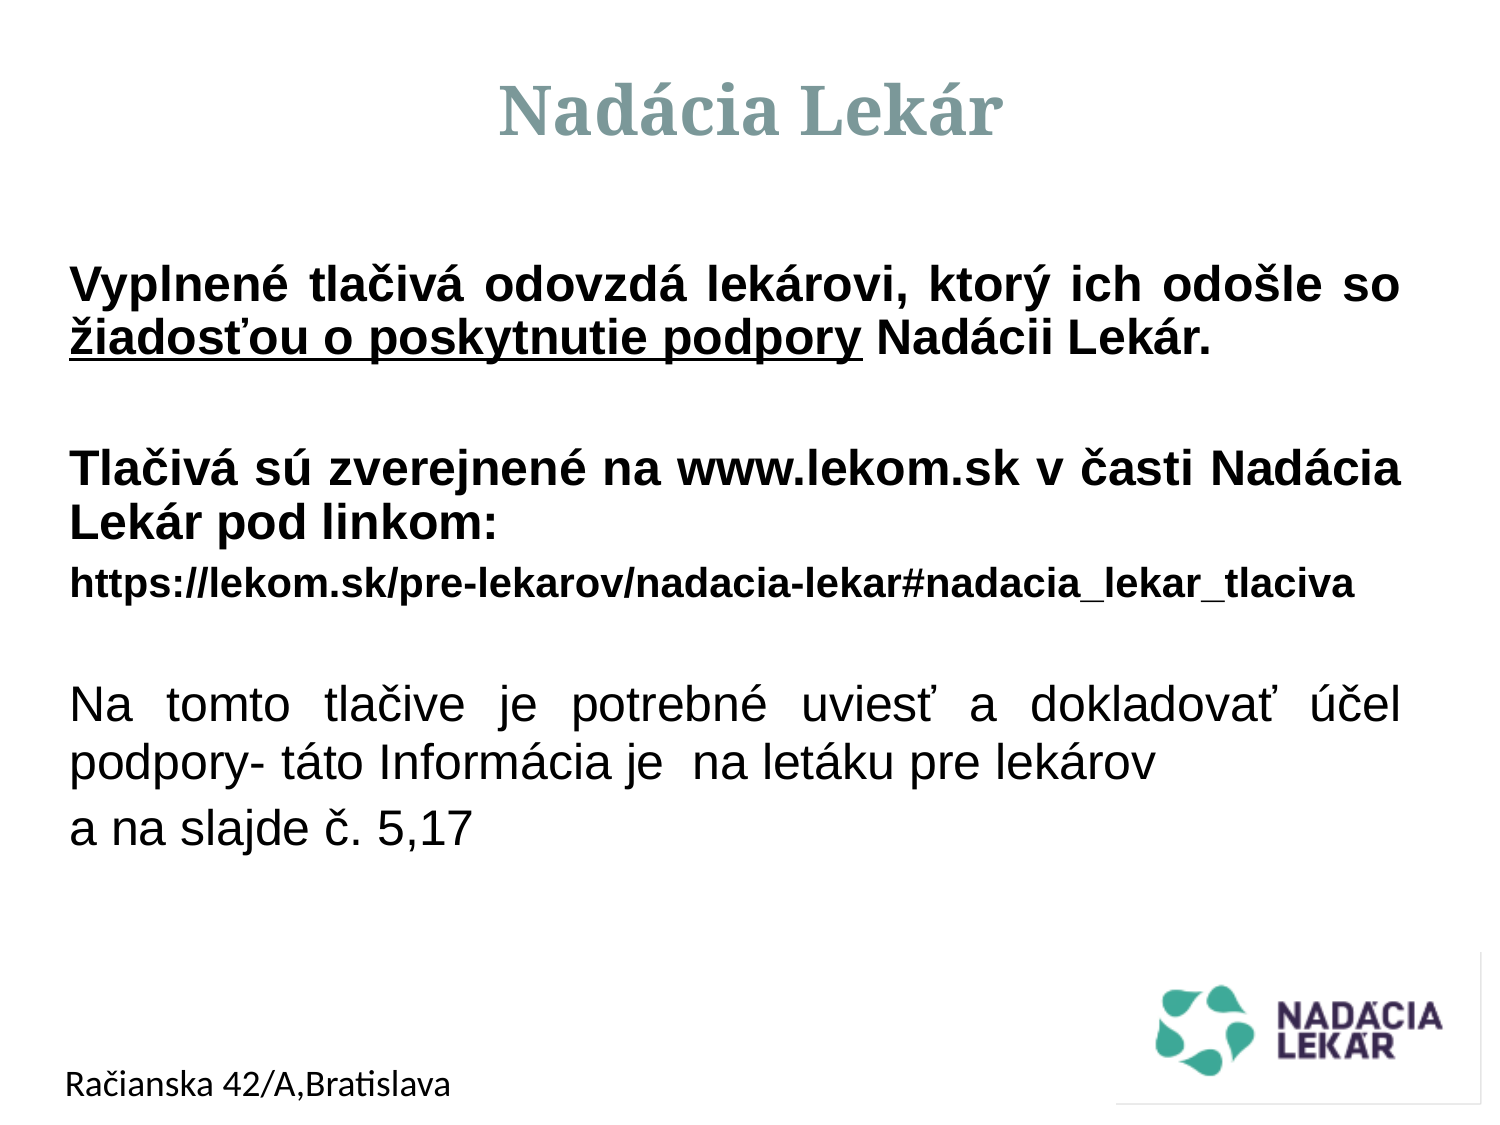

# Nadácia Lekár
Vyplnené tlačivá odovzdá lekárovi, ktorý ich odošle so žiadosťou o poskytnutie podpory Nadácii Lekár.
Tlačivá sú zverejnené na www.lekom.sk v časti Nadácia Lekár pod linkom:
https://lekom.sk/pre-lekarov/nadacia-lekar#nadacia_lekar_tlaciva
Na tomto tlačive je potrebné uviesť a dokladovať účel podpory- táto Informácia je na letáku pre lekárov
a na slajde č. 5,17
Račianska 42/A,Bratislava